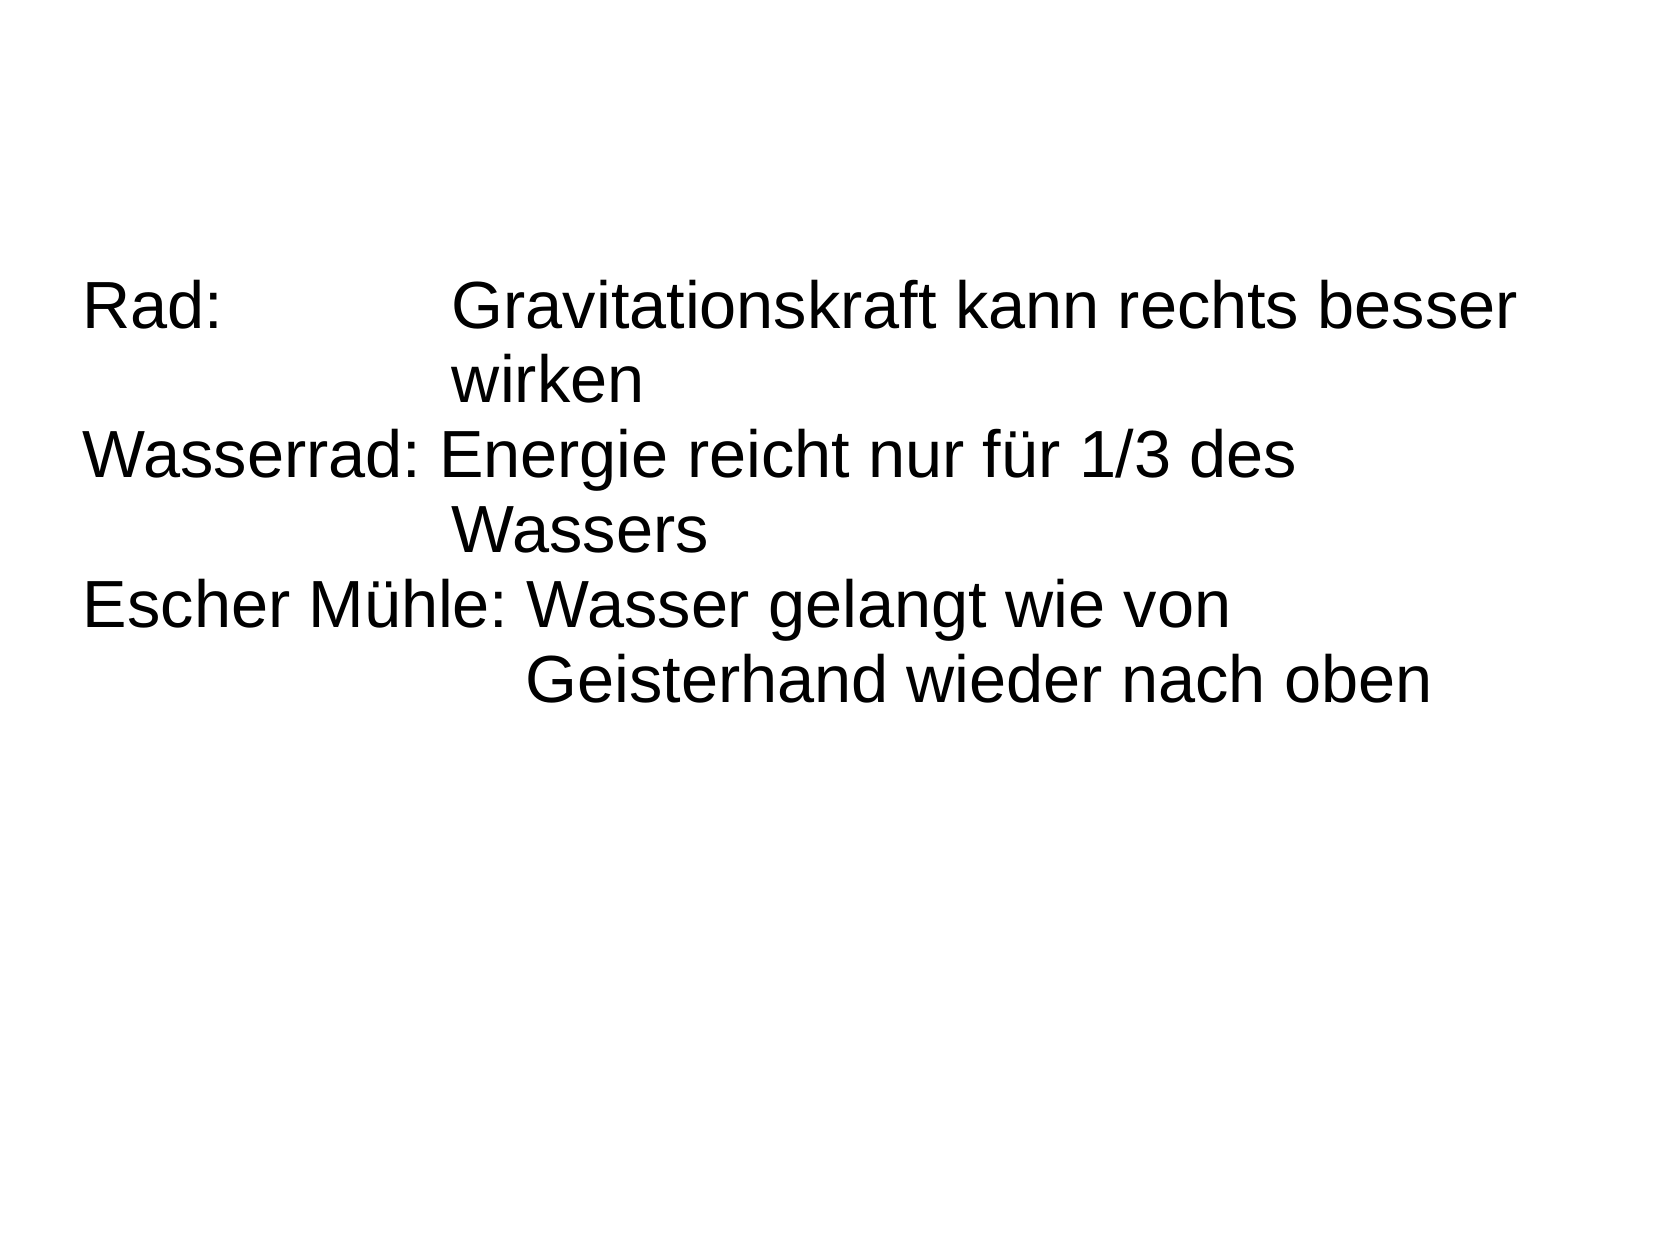

# Rad: 			Gravitationskraft kann rechts besser 						wirken
Wasserrad: Energie reicht nur für 1/3 des 									Wassers
Escher Mühle: Wasser gelangt wie von 											Geisterhand wieder nach oben